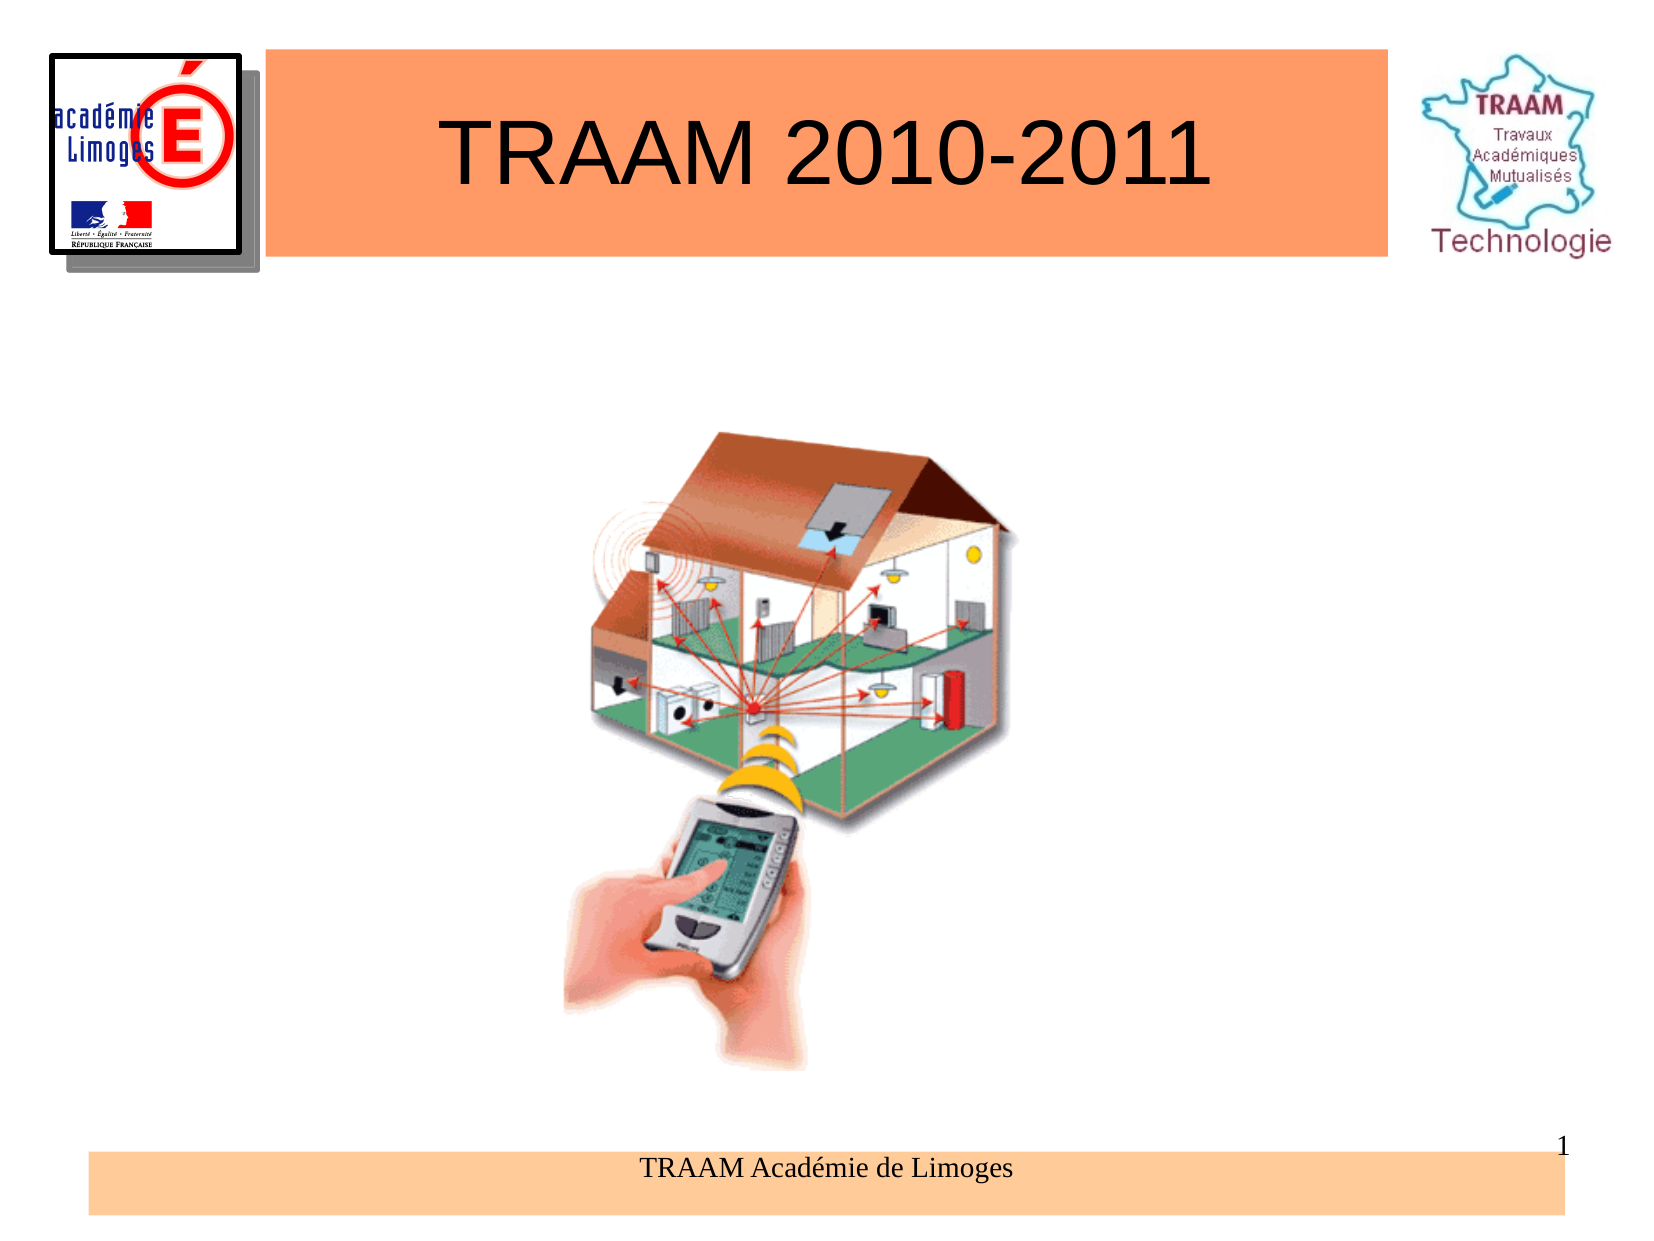

# TRAAM 2010-2011
1
TRAAM Académie de Limoges